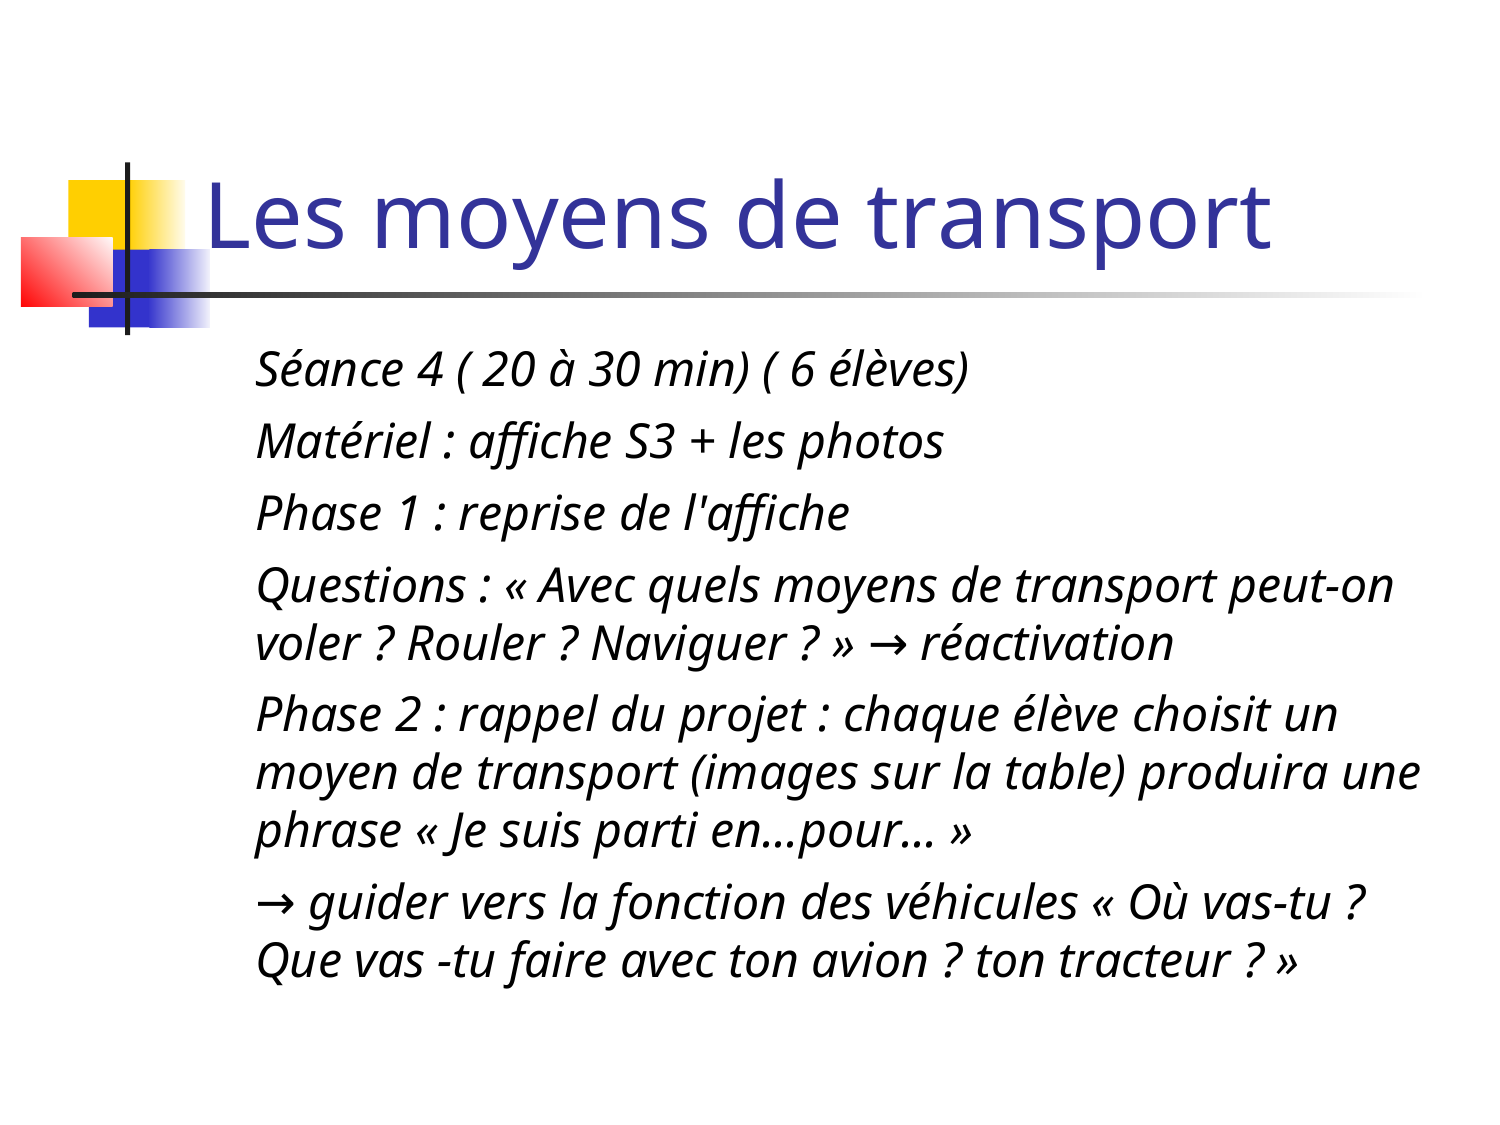

# Les moyens de transport
Séance 4 ( 20 à 30 min) ( 6 élèves)
Matériel : affiche S3 + les photos
Phase 1 : reprise de l'affiche
Questions : « Avec quels moyens de transport peut-on voler ? Rouler ? Naviguer ? » → réactivation
Phase 2 : rappel du projet : chaque élève choisit un moyen de transport (images sur la table) produira une phrase « Je suis parti en...pour... »
→ guider vers la fonction des véhicules « Où vas-tu ? Que vas -tu faire avec ton avion ? ton tracteur ? »